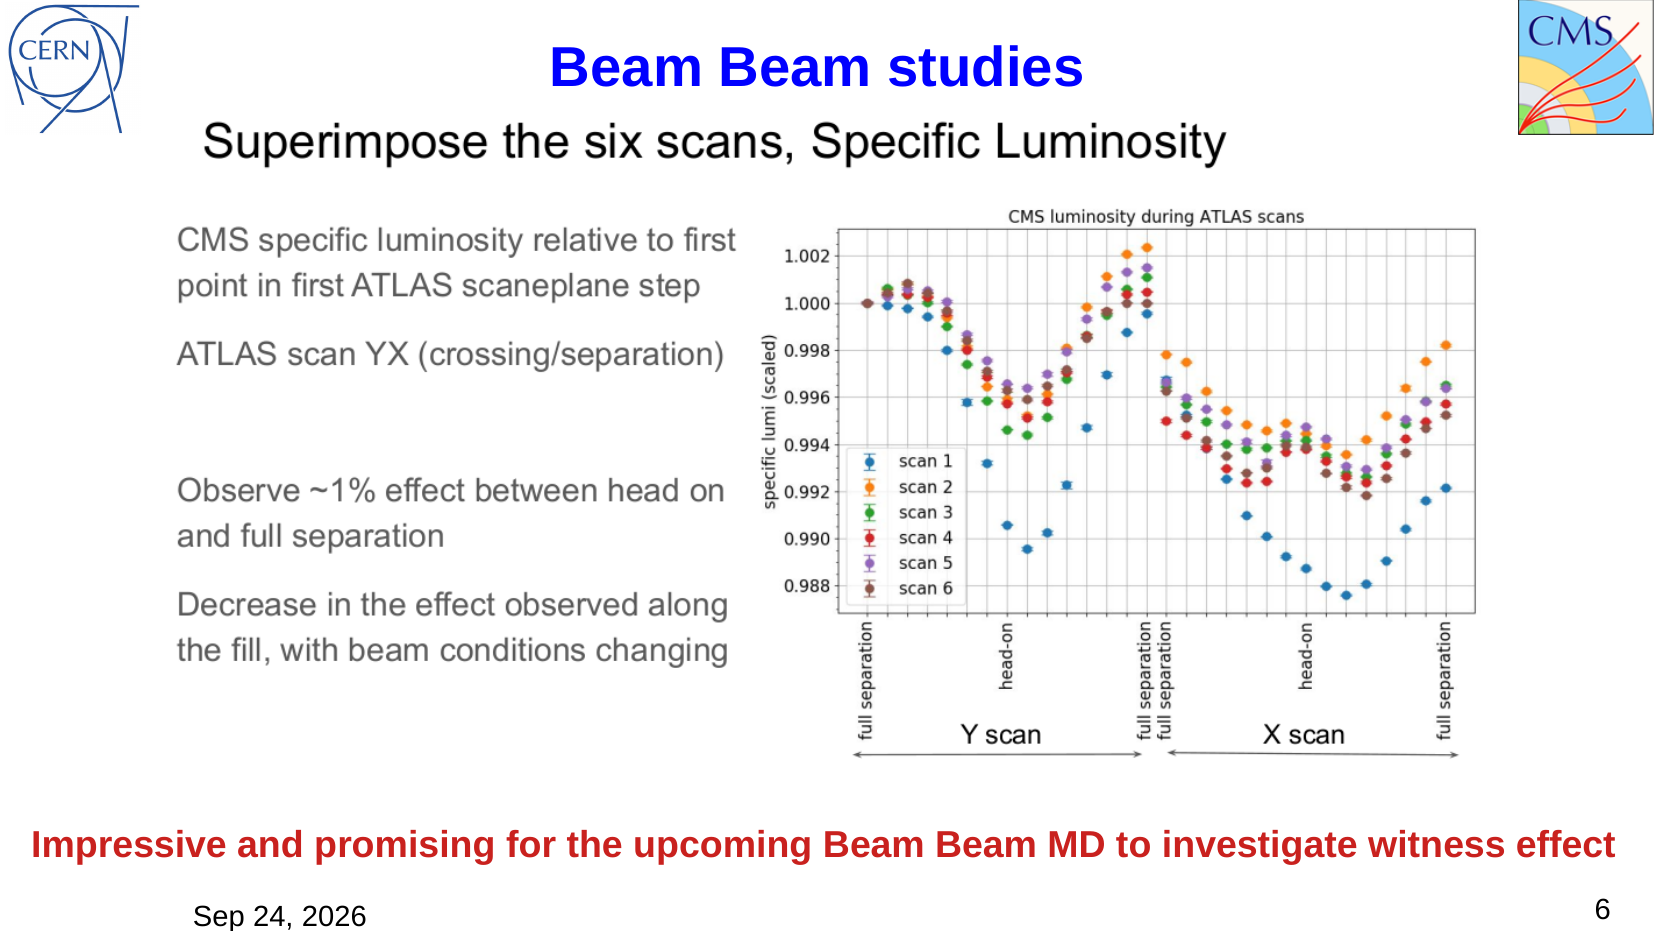

# Beam Beam studies
Impressive and promising for the upcoming Beam Beam MD to investigate witness effect